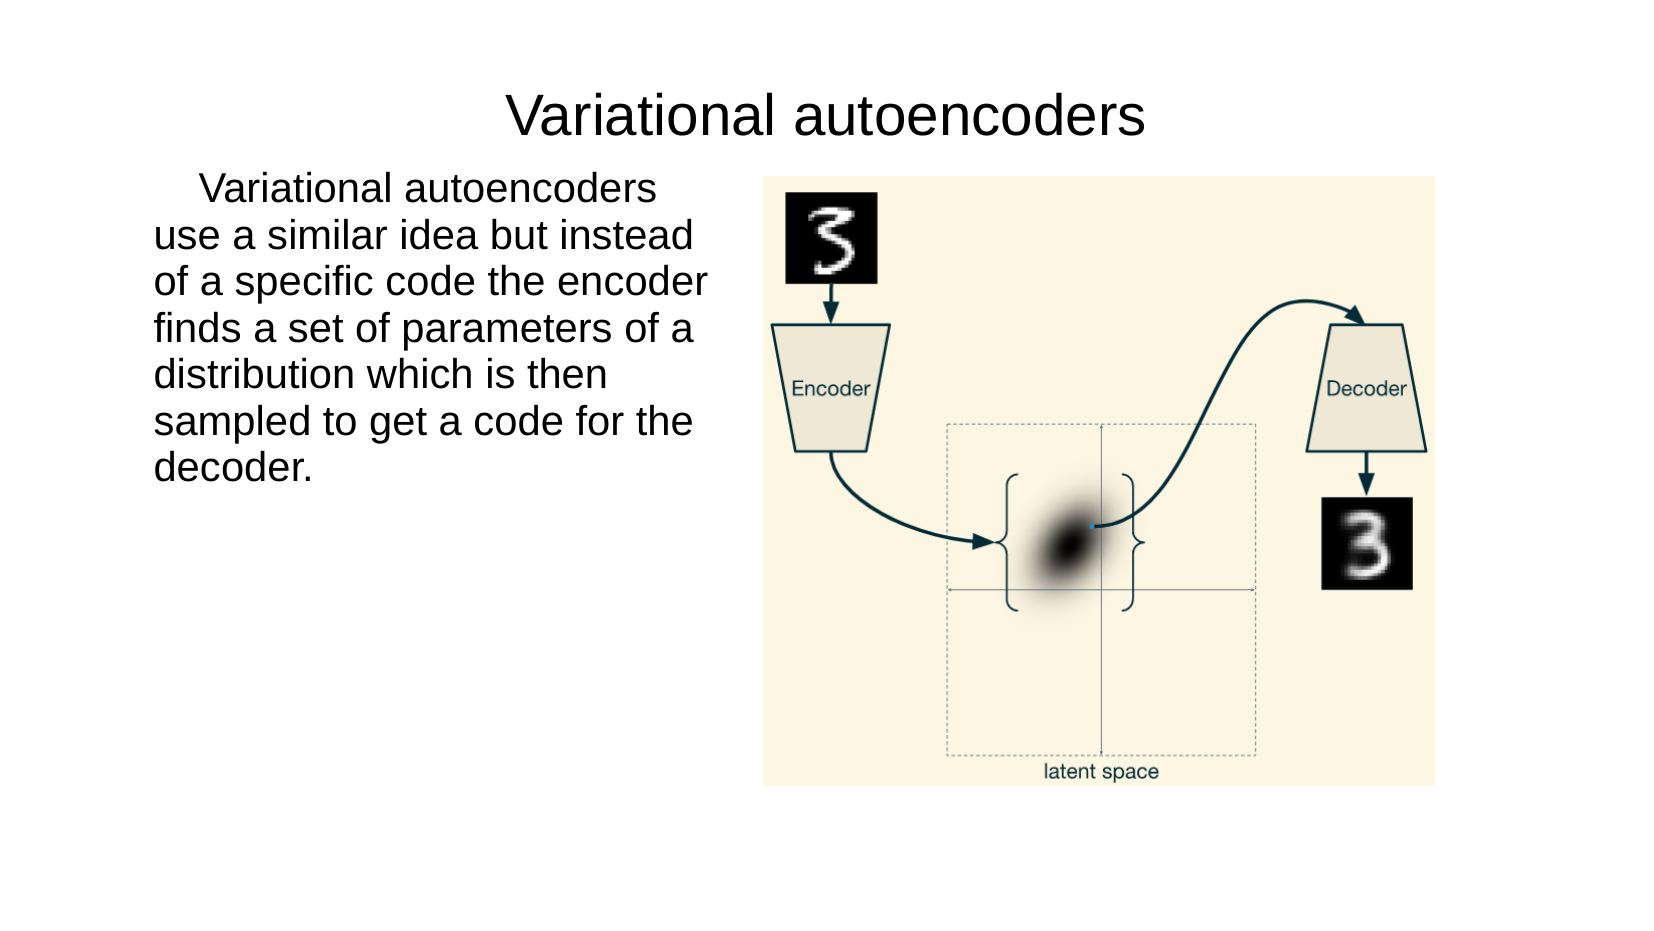

# Variational autoencoders
Variational autoencoders use a similar idea but instead of a specific code the encoder finds a set of parameters of a distribution which is then sampled to get a code for the decoder.